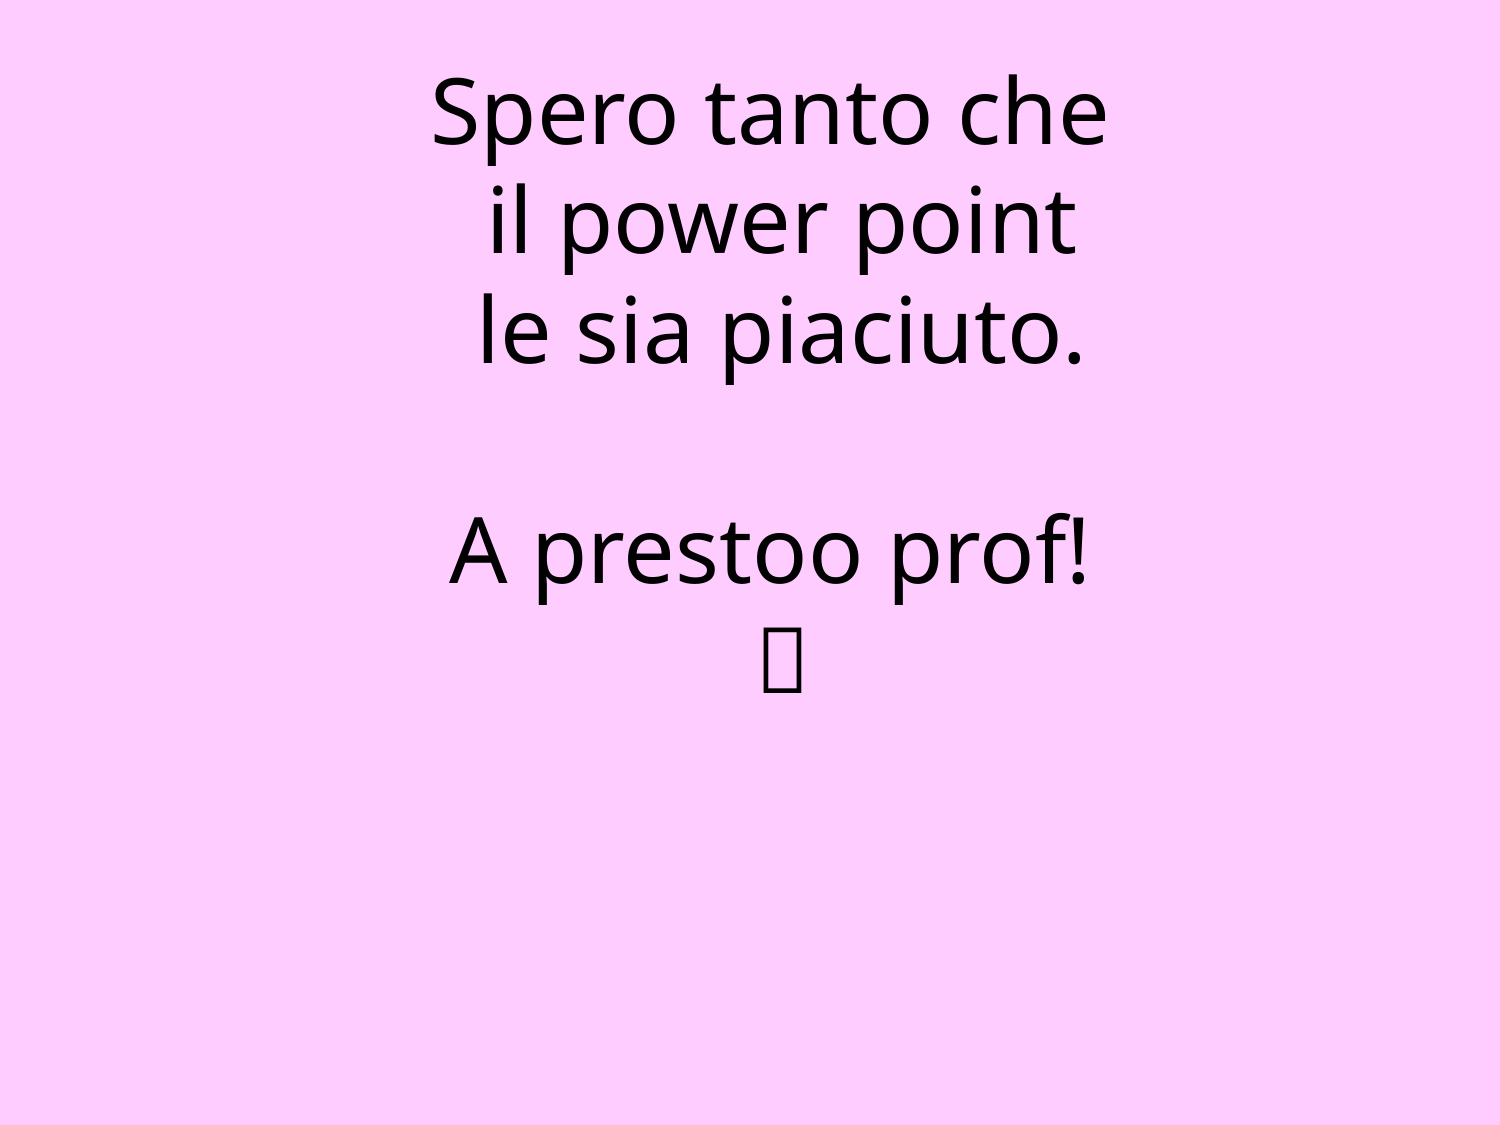

# Spero tanto che il power point le sia piaciuto. A prestoo prof!